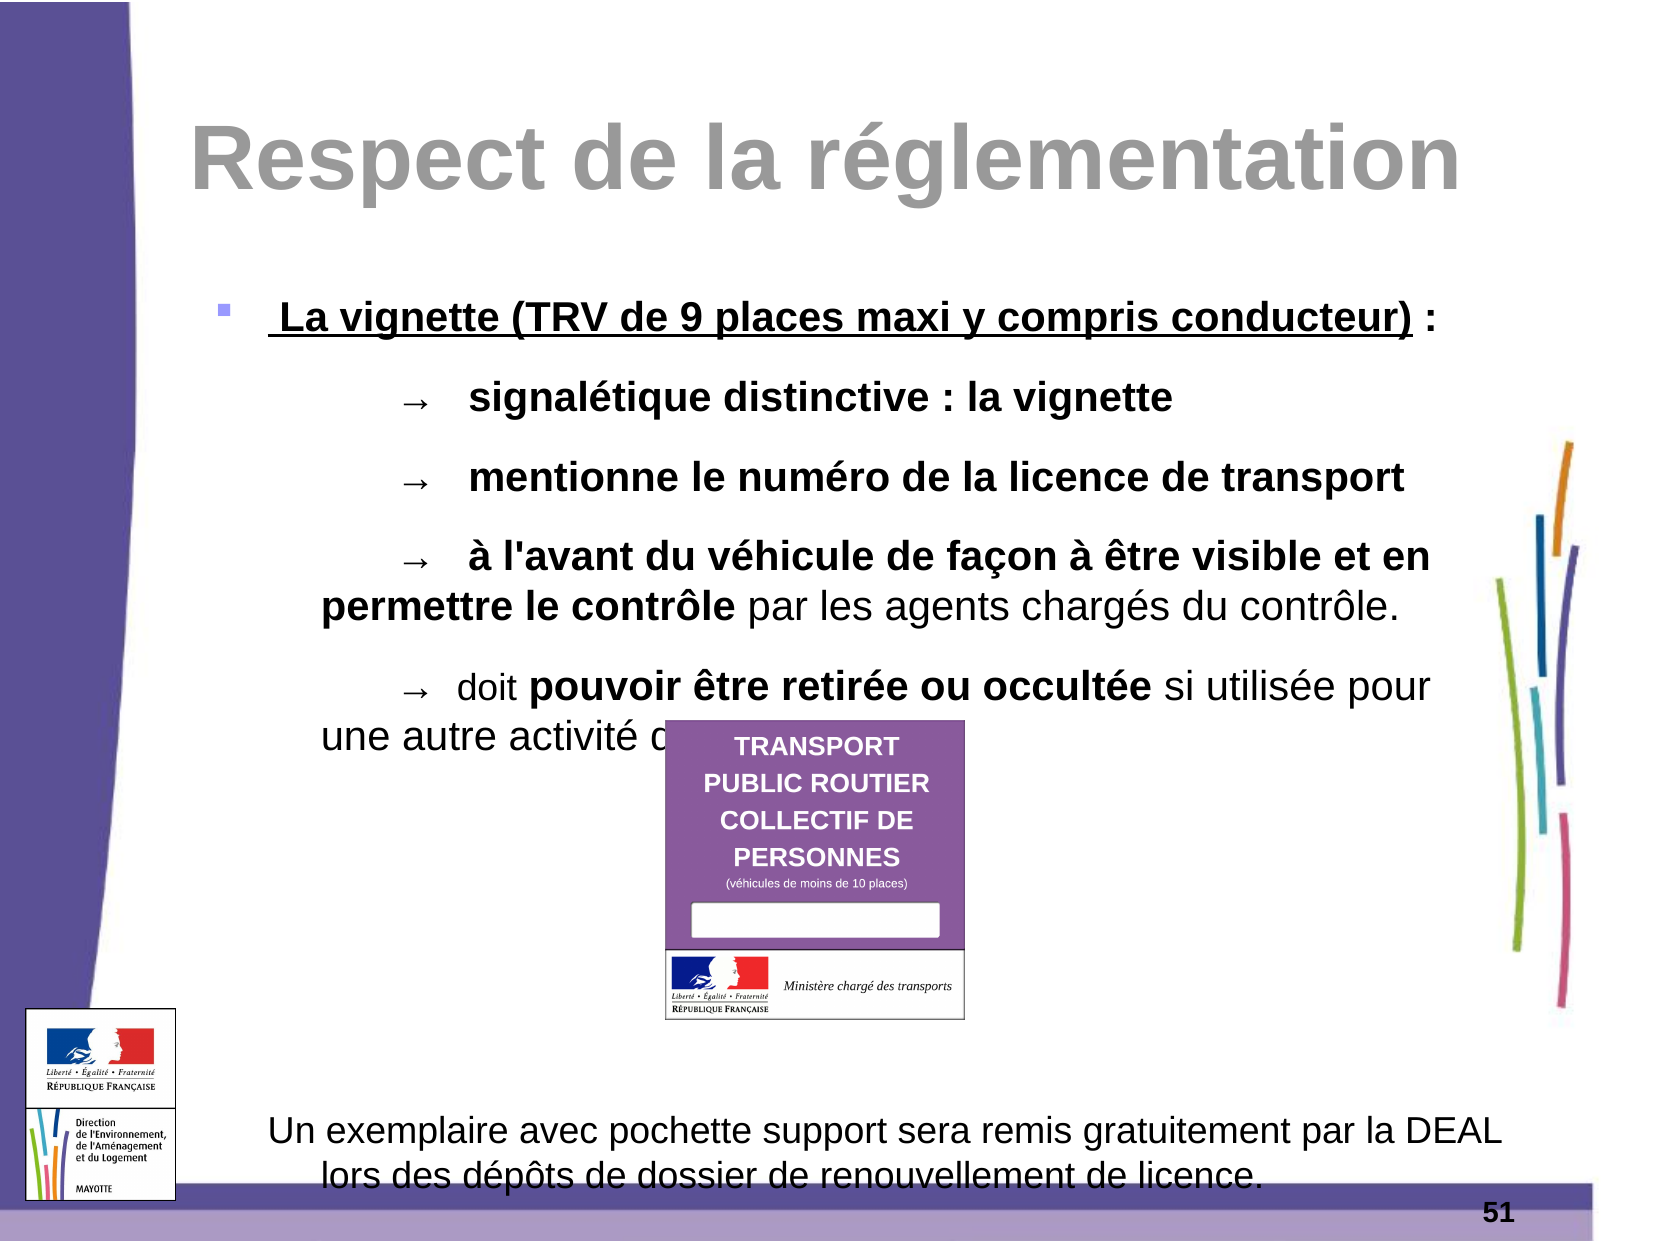

# Respect de la réglementation
 La vignette (TRV de 9 places maxi y compris conducteur) :
 	→ signalétique distinctive : la vignette
 	→ mentionne le numéro de la licence de transport
 	→ à l'avant du véhicule de façon à être visible et en permettre le contrôle par les agents chargés du contrôle.
 	→ doit pouvoir être retirée ou occultée si utilisée pour une autre activité que TPRV.
Un exemplaire avec pochette support sera remis gratuitement par la DEAL lors des dépôts de dossier de renouvellement de licence.